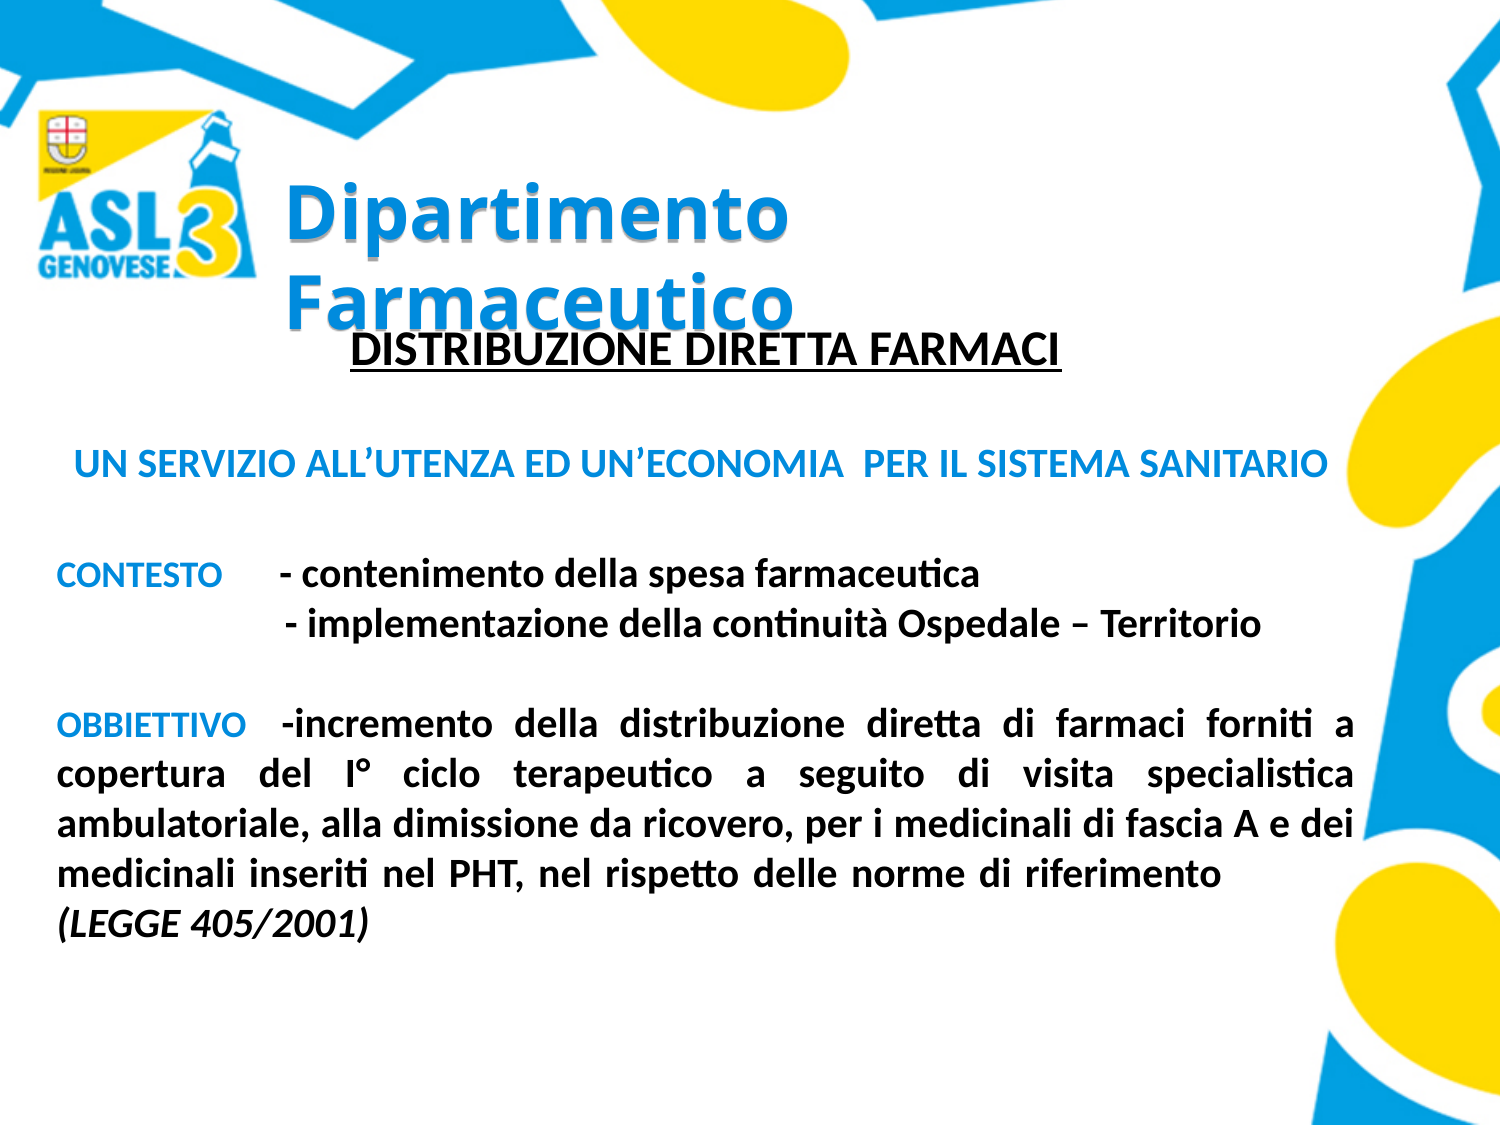

# Dipartimento Farmaceutico
DISTRIBUZIONE DIRETTA FARMACI
UN SERVIZIO ALL’UTENZA ED UN’ECONOMIA PER IL SISTEMA SANITARIO
CONTESTO - contenimento della spesa farmaceutica
 - implementazione della continuità Ospedale – Territorio
OBBIETTIVO	-incremento della distribuzione diretta di farmaci forniti a copertura del I° ciclo terapeutico a seguito di visita specialistica ambulatoriale, alla dimissione da ricovero, per i medicinali di fascia A e dei medicinali inseriti nel PHT, nel rispetto delle norme di riferimento (LEGGE 405/2001)